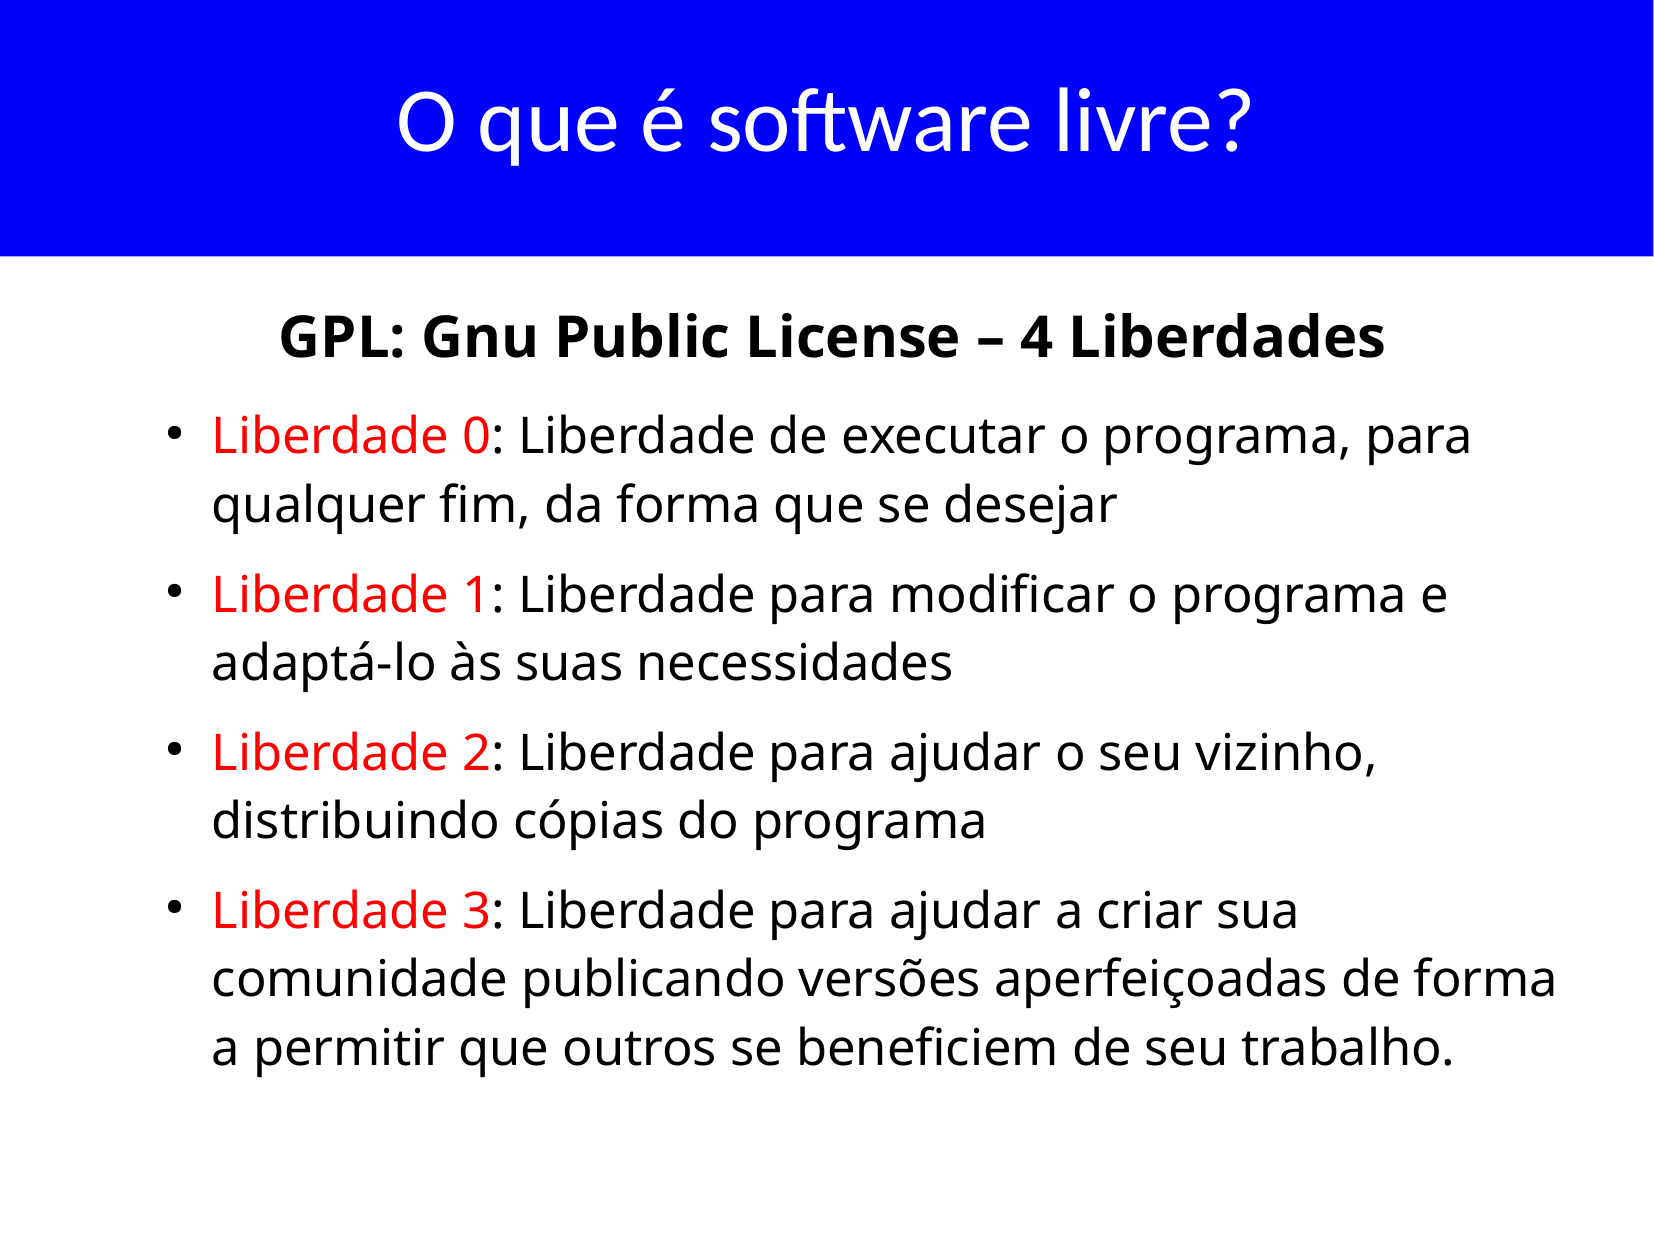

# O que é software livre?
GPL: Gnu Public License – 4 Liberdades
Liberdade 0: Liberdade de executar o programa, para qualquer fim, da forma que se desejar
Liberdade 1: Liberdade para modificar o programa e adaptá-lo às suas necessidades
Liberdade 2: Liberdade para ajudar o seu vizinho, distribuindo cópias do programa
Liberdade 3: Liberdade para ajudar a criar sua comunidade publicando versões aperfeiçoadas de forma a permitir que outros se beneficiem de seu trabalho.